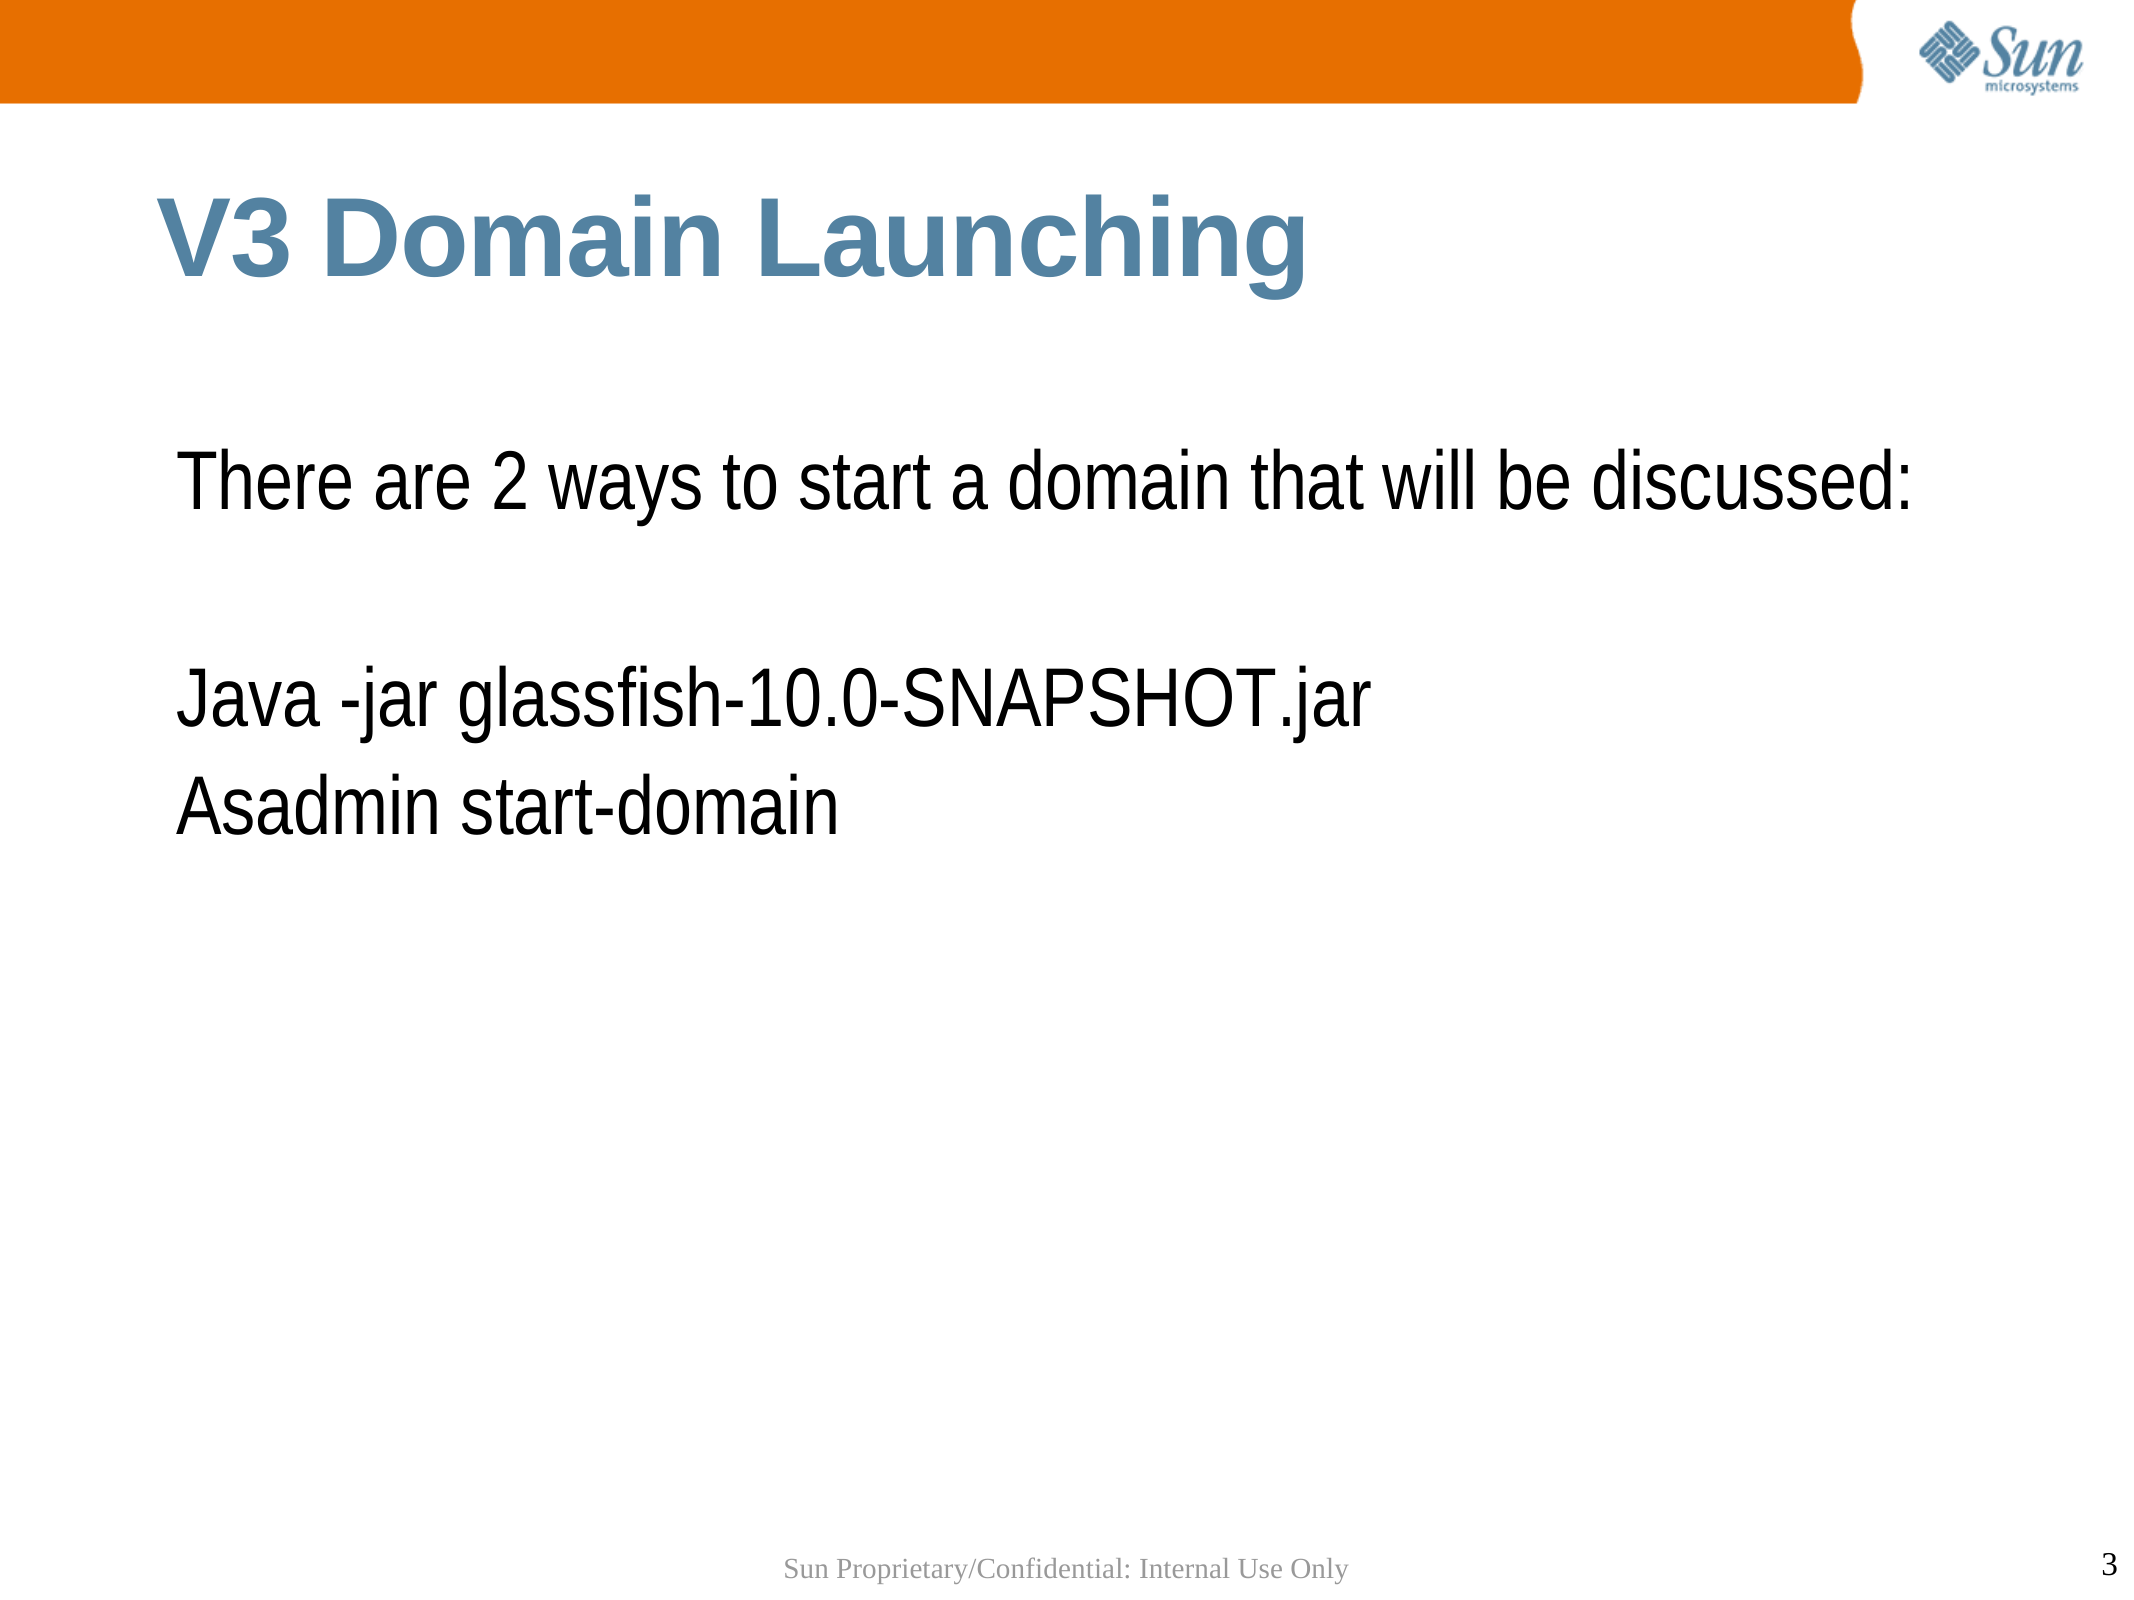

# V3 Domain Launching
There are 2 ways to start a domain that will be discussed:
Java -jar glassfish-10.0-SNAPSHOT.jar
Asadmin start-domain